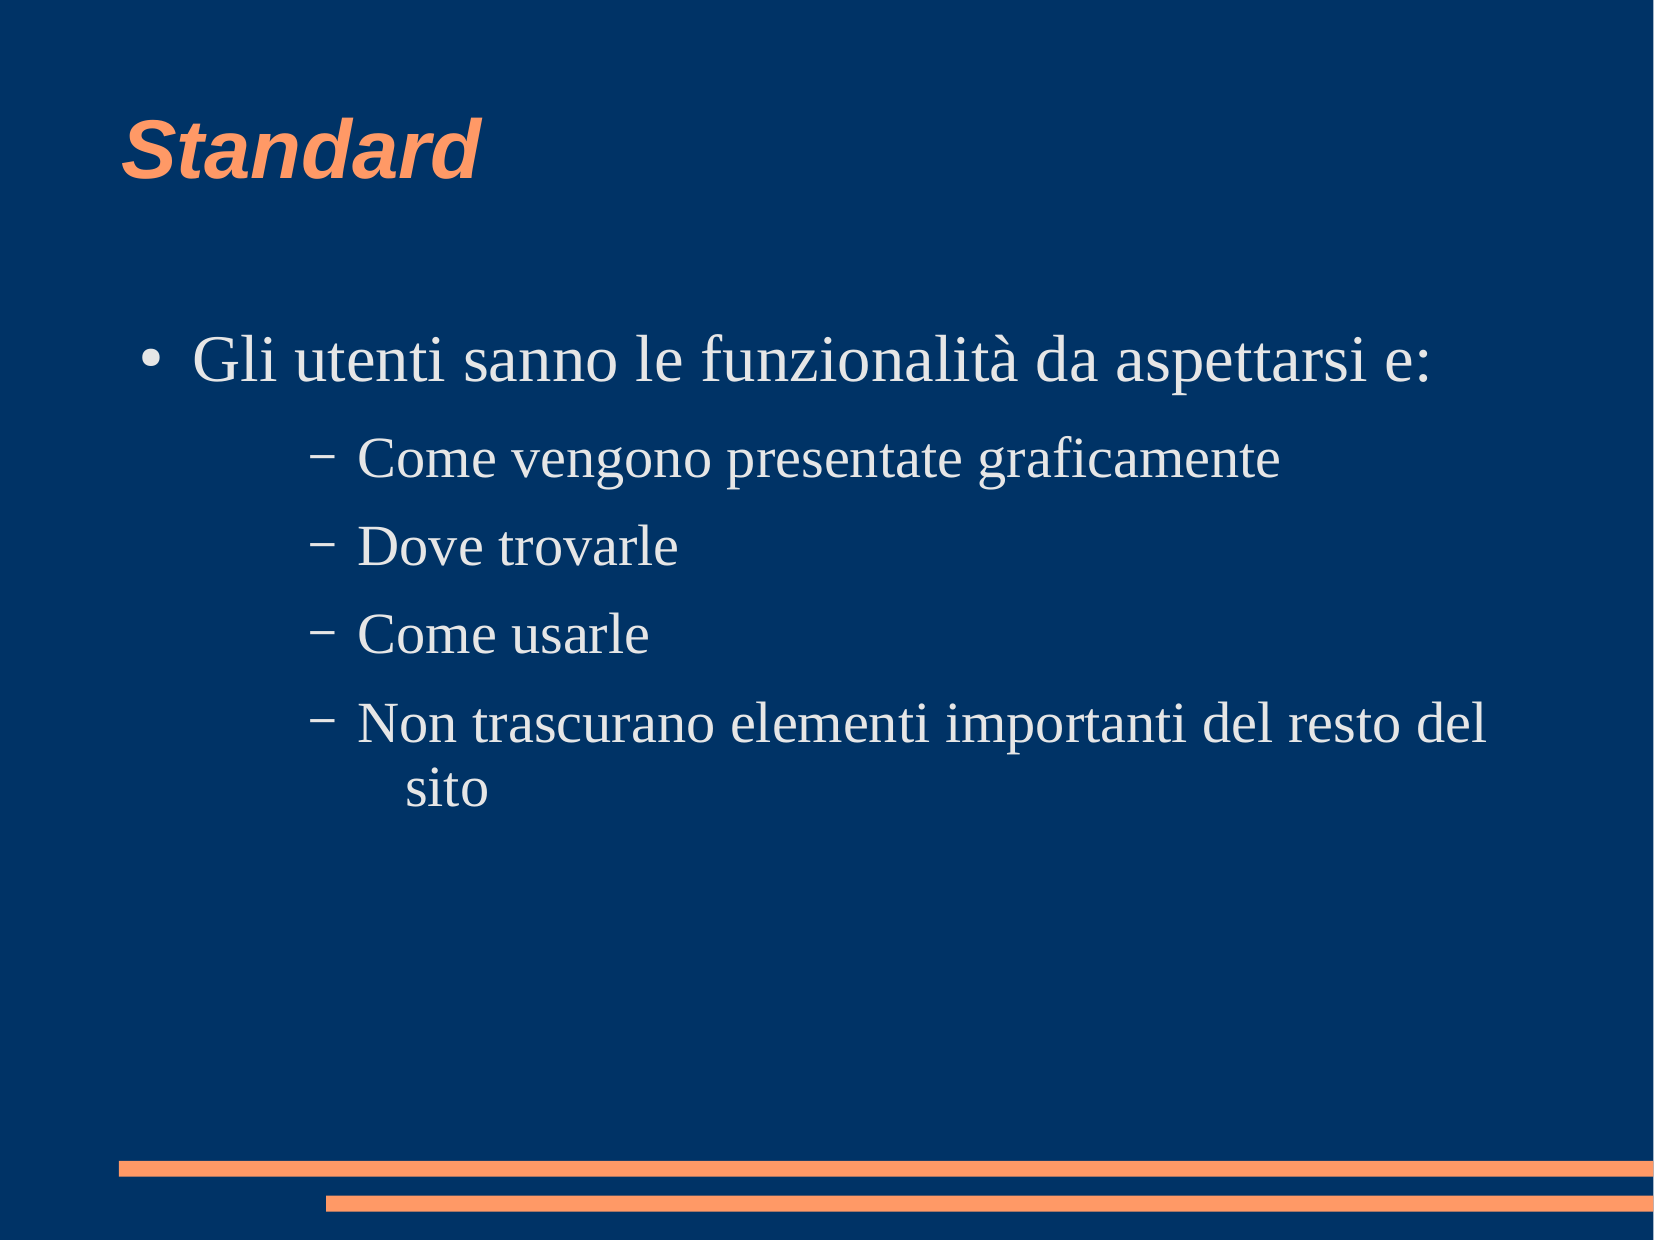

# Standard
Gli utenti sanno le funzionalità da aspettarsi e:
Come vengono presentate graficamente
Dove trovarle
Come usarle
Non trascurano elementi importanti del resto del sito